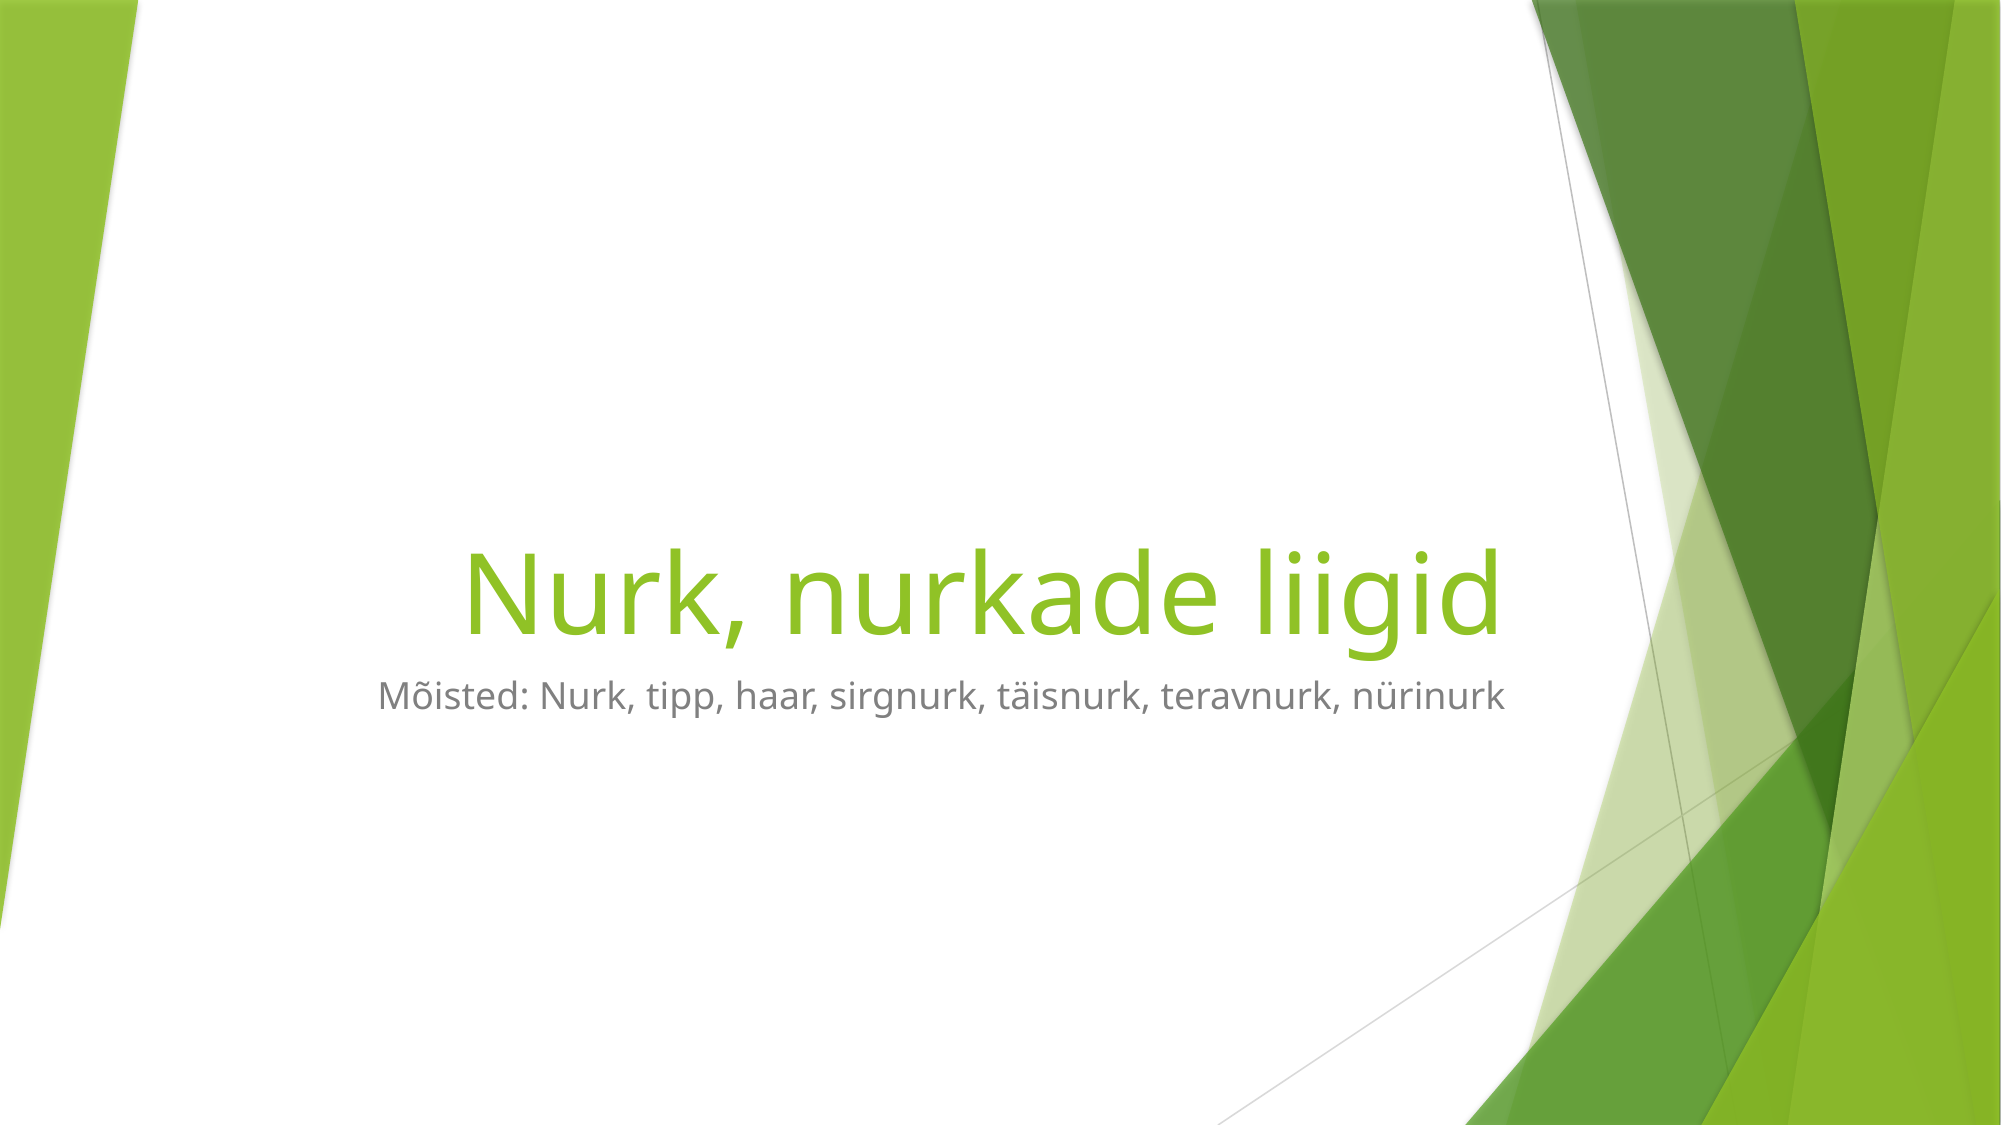

# Nurk, nurkade liigid
Mõisted: Nurk, tipp, haar, sirgnurk, täisnurk, teravnurk, nürinurk